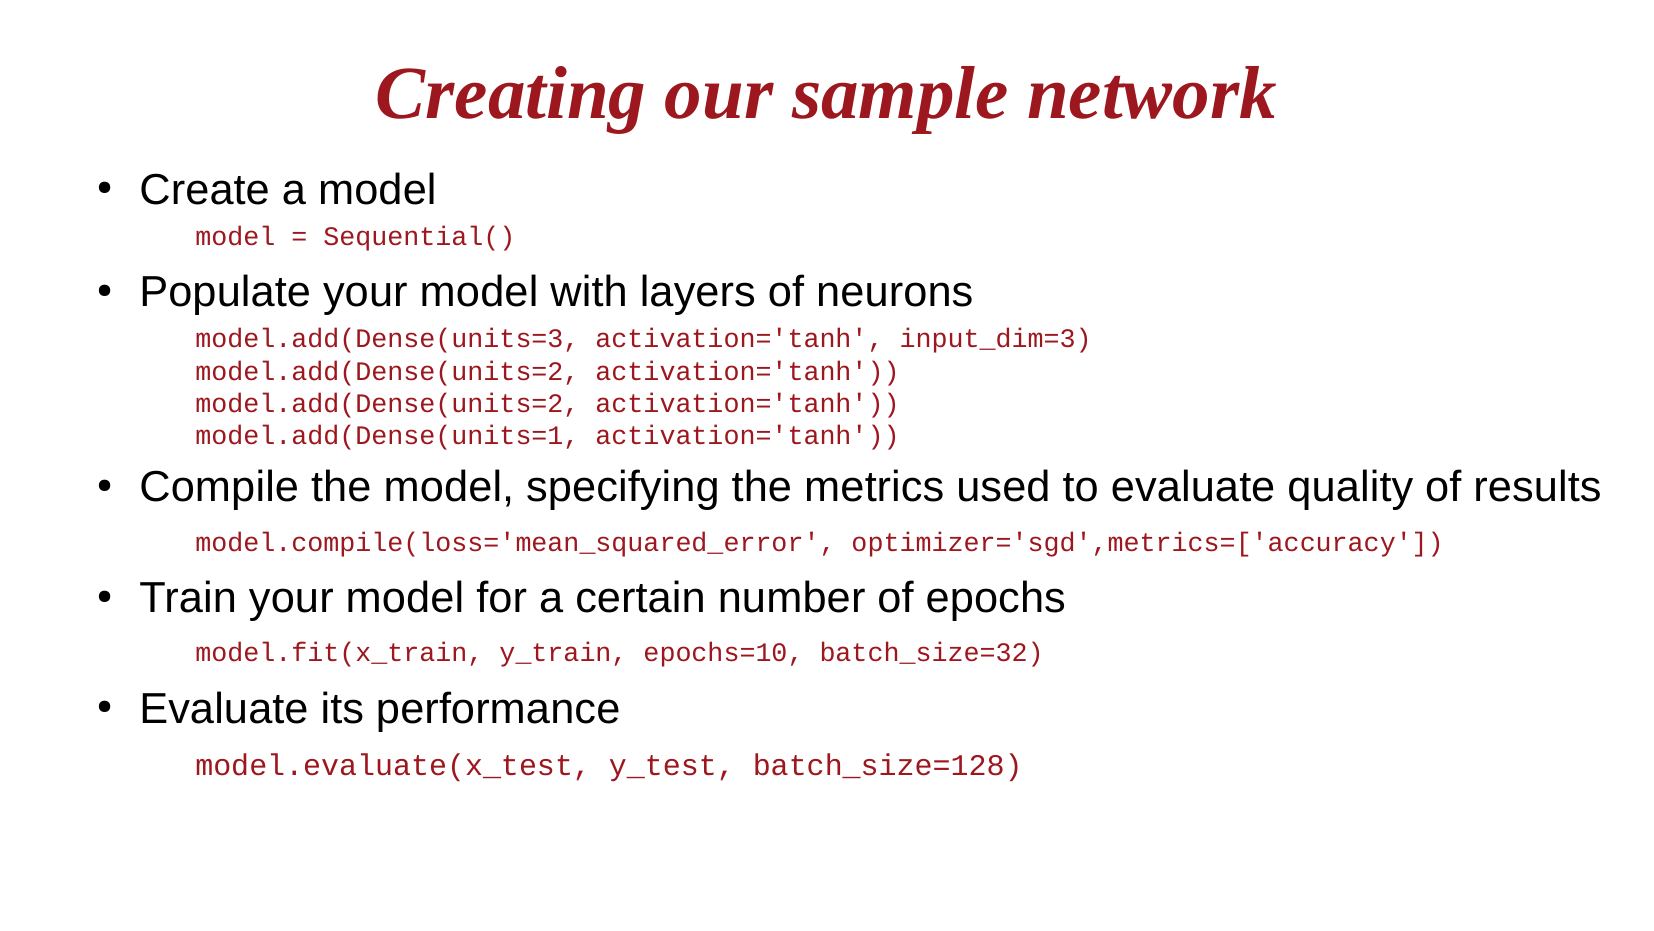

# Creating our sample network
Create a model
model = Sequential()
Populate your model with layers of neurons
model.add(Dense(units=3, activation='tanh', input_dim=3)
model.add(Dense(units=2, activation='tanh'))
model.add(Dense(units=2, activation='tanh'))
model.add(Dense(units=1, activation='tanh'))
Compile the model, specifying the metrics used to evaluate quality of results
model.compile(loss='mean_squared_error', optimizer='sgd',metrics=['accuracy'])
Train your model for a certain number of epochs
model.fit(x_train, y_train, epochs=10, batch_size=32)
Evaluate its performance
model.evaluate(x_test, y_test, batch_size=128)